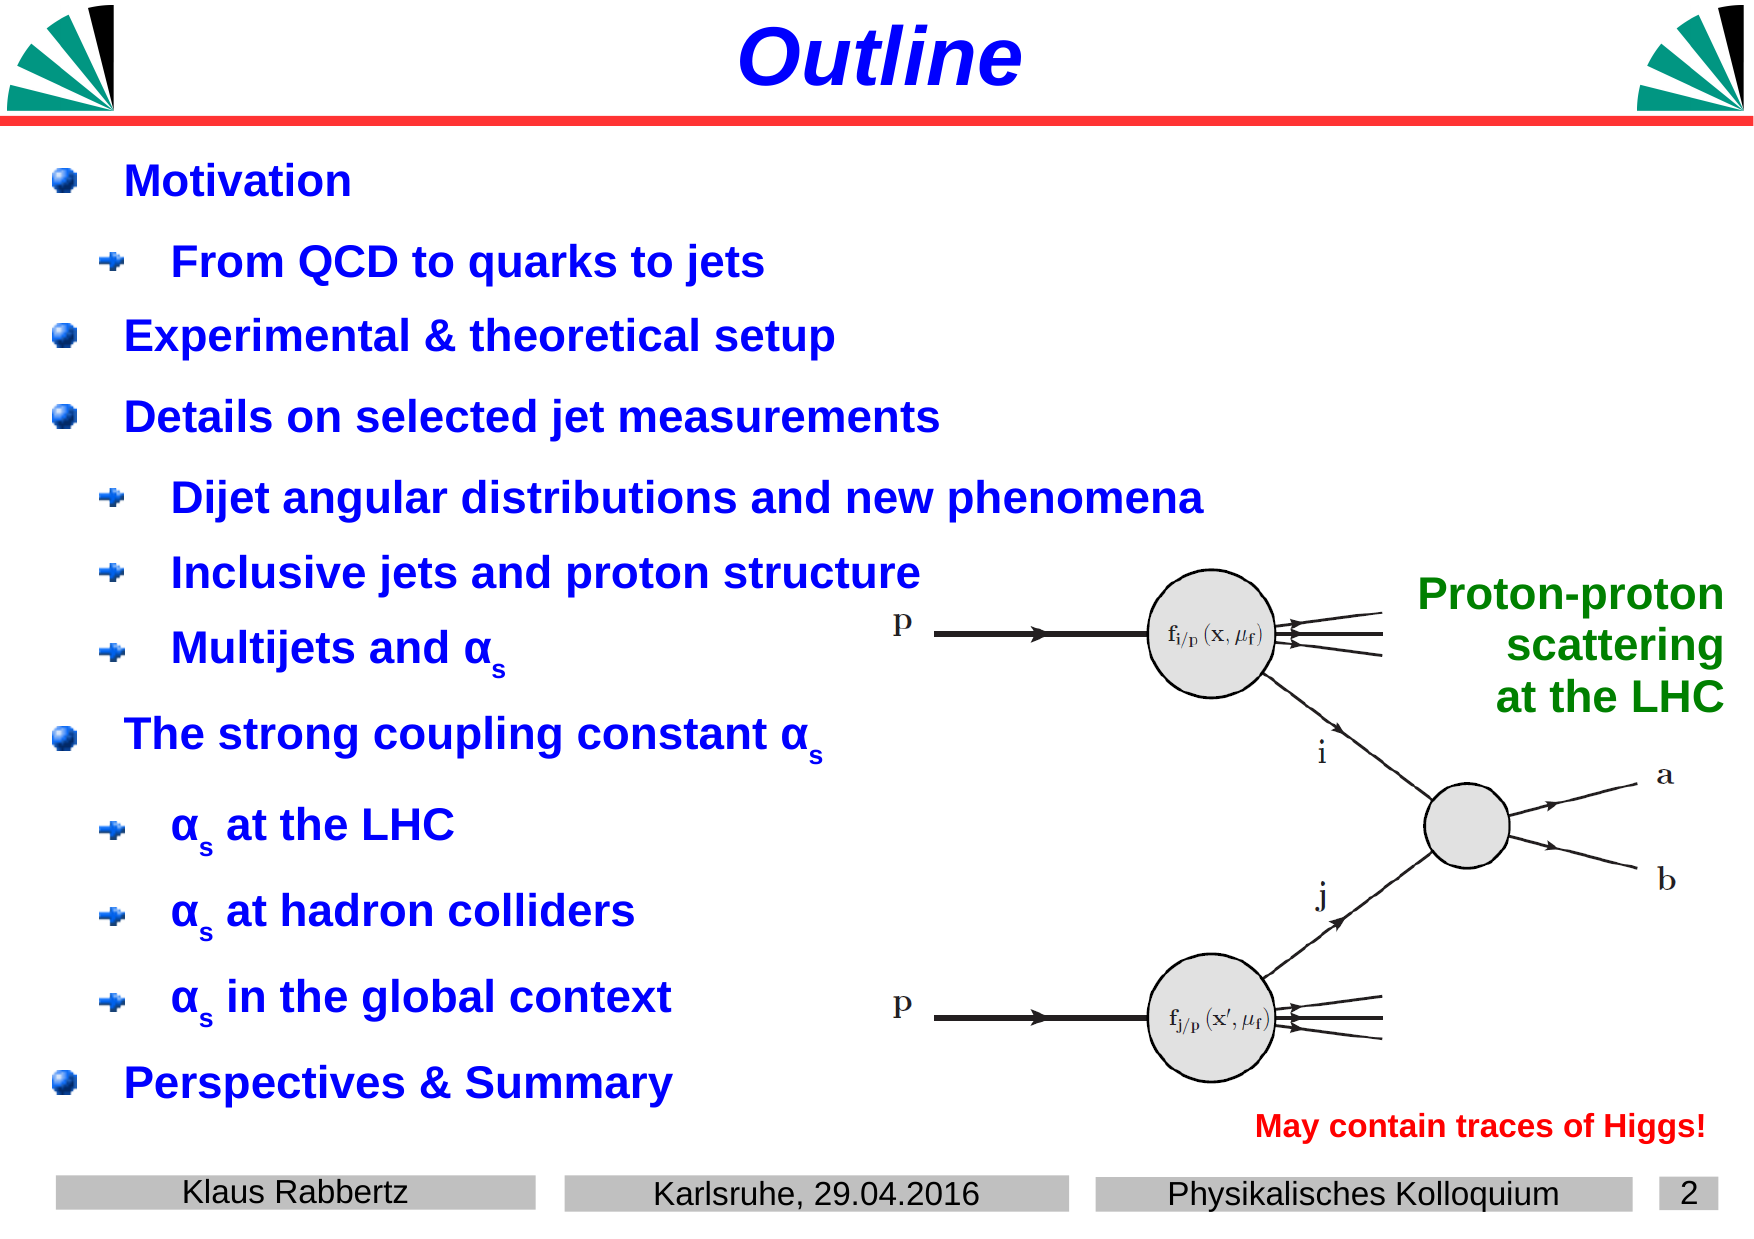

Outline
# Motivation
From QCD to quarks to jets
Experimental & theoretical setup
Details on selected jet measurements
Dijet angular distributions and new phenomena
Inclusive jets and proton structure
Multijets and αs
The strong coupling constant αs
αs at the LHC
αs at hadron colliders
αs in the global context
Perspectives & Summary
Proton-proton
scattering
at the LHC
May contain traces of Higgs!